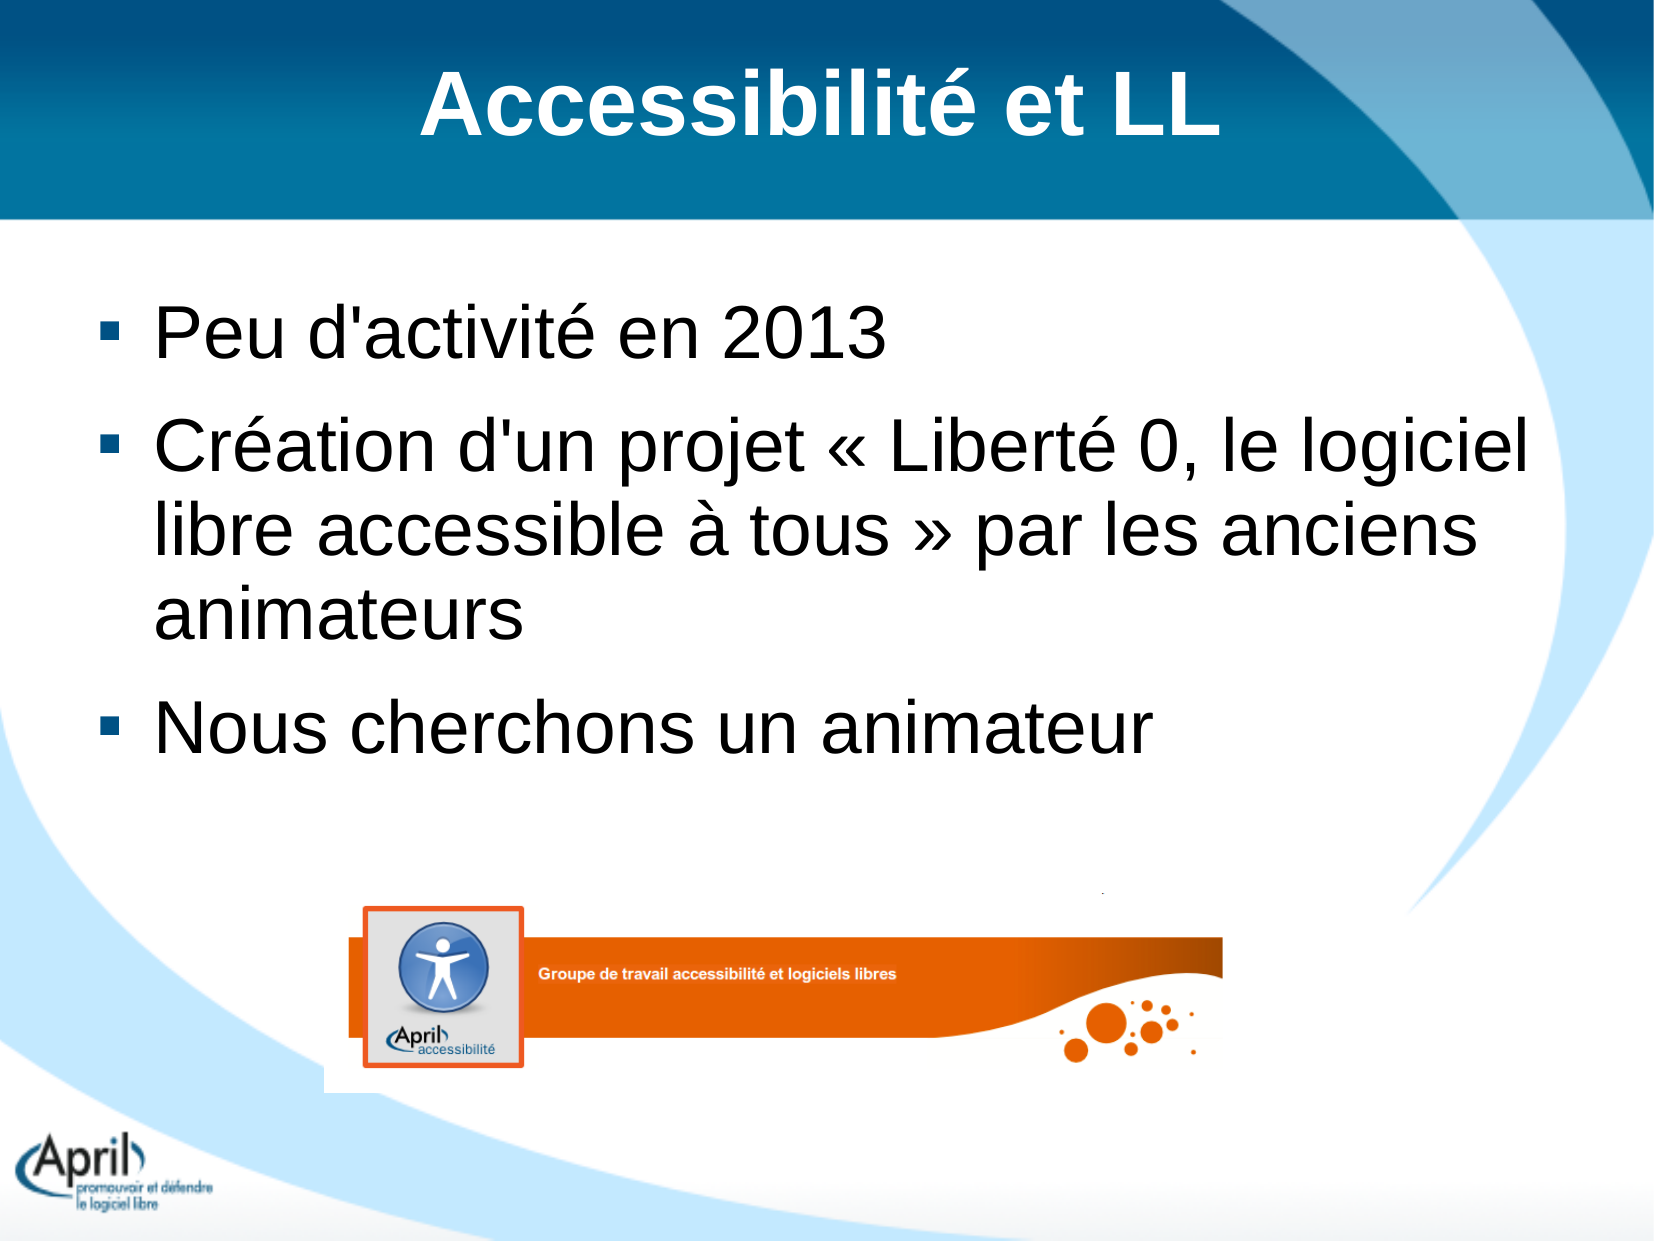

# Accessibilité et LL
Peu d'activité en 2013
Création d'un projet « Liberté 0, le logiciel libre accessible à tous » par les anciens animateurs
Nous cherchons un animateur